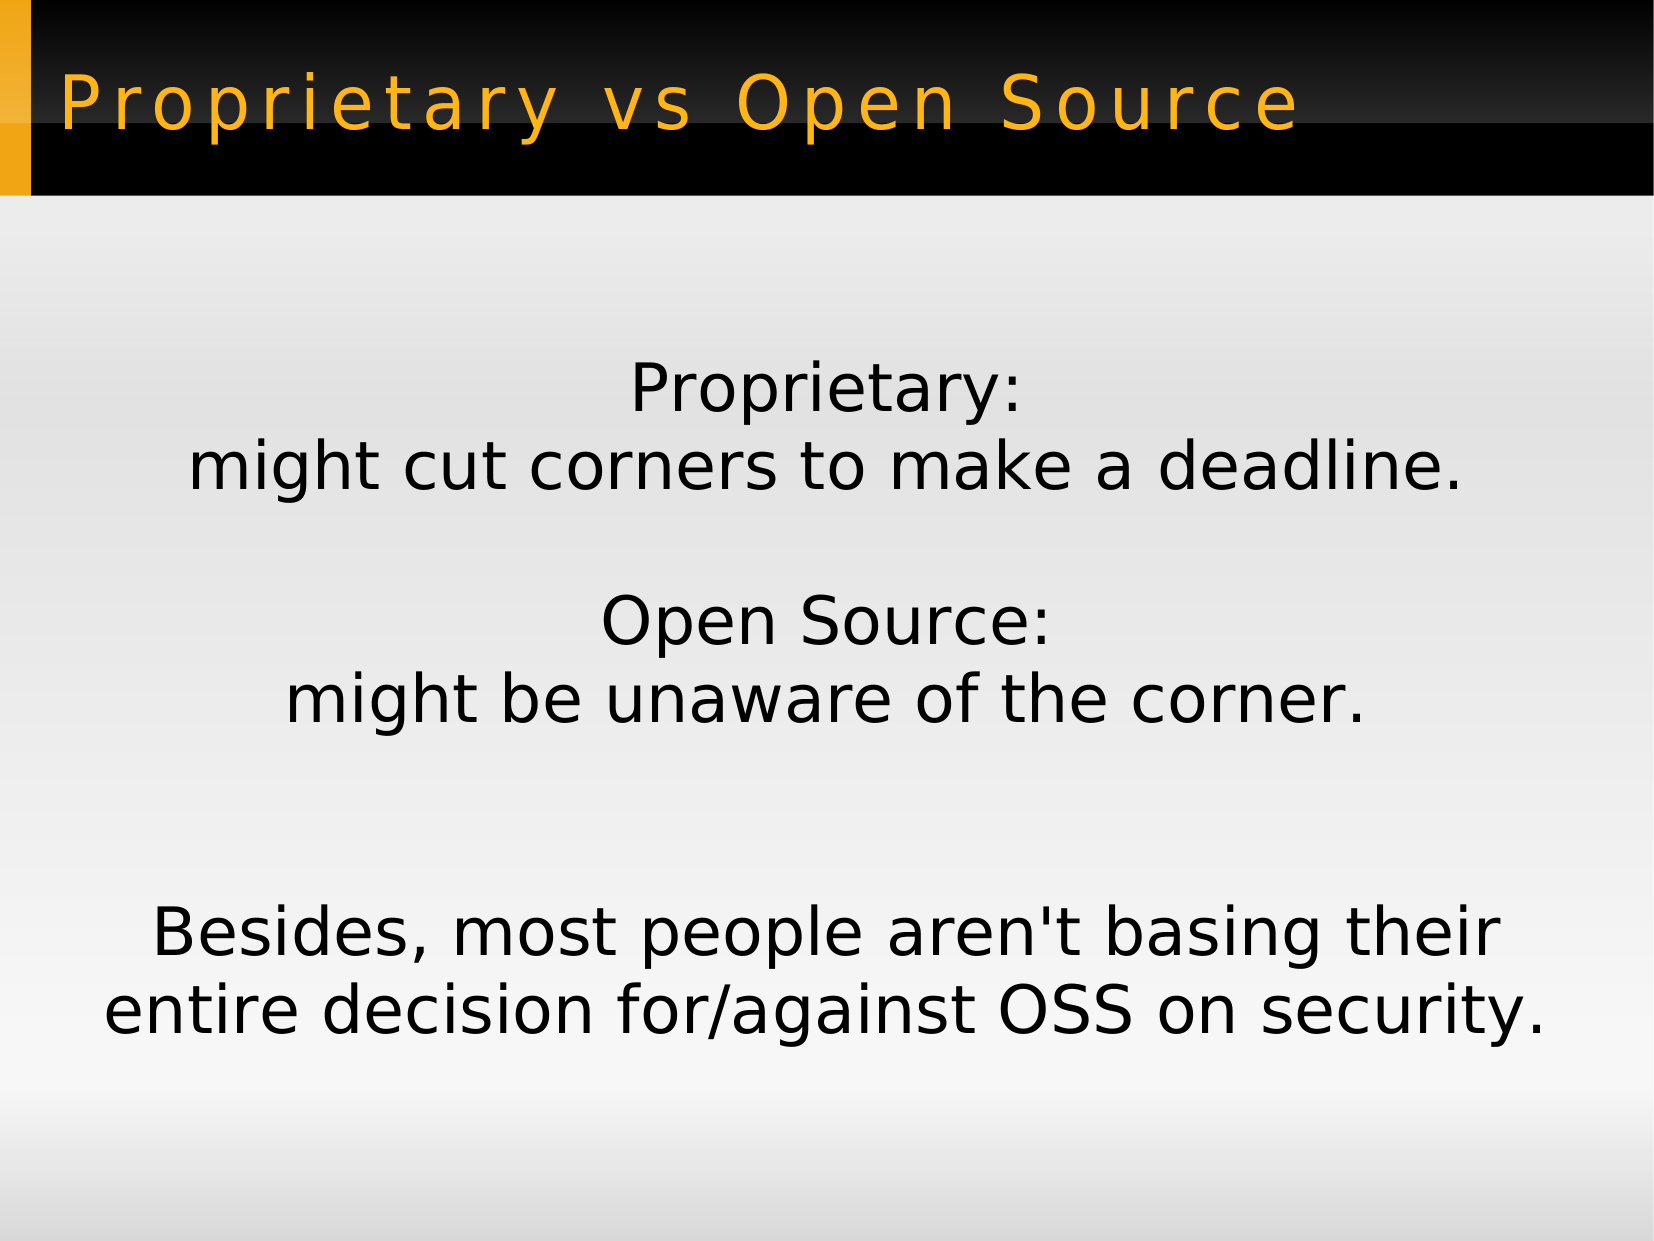

# Proprietary vs Open Source
Proprietary:
might cut corners to make a deadline.
Open Source:
might be unaware of the corner.
Besides, most people aren't basing their entire decision for/against OSS on security.